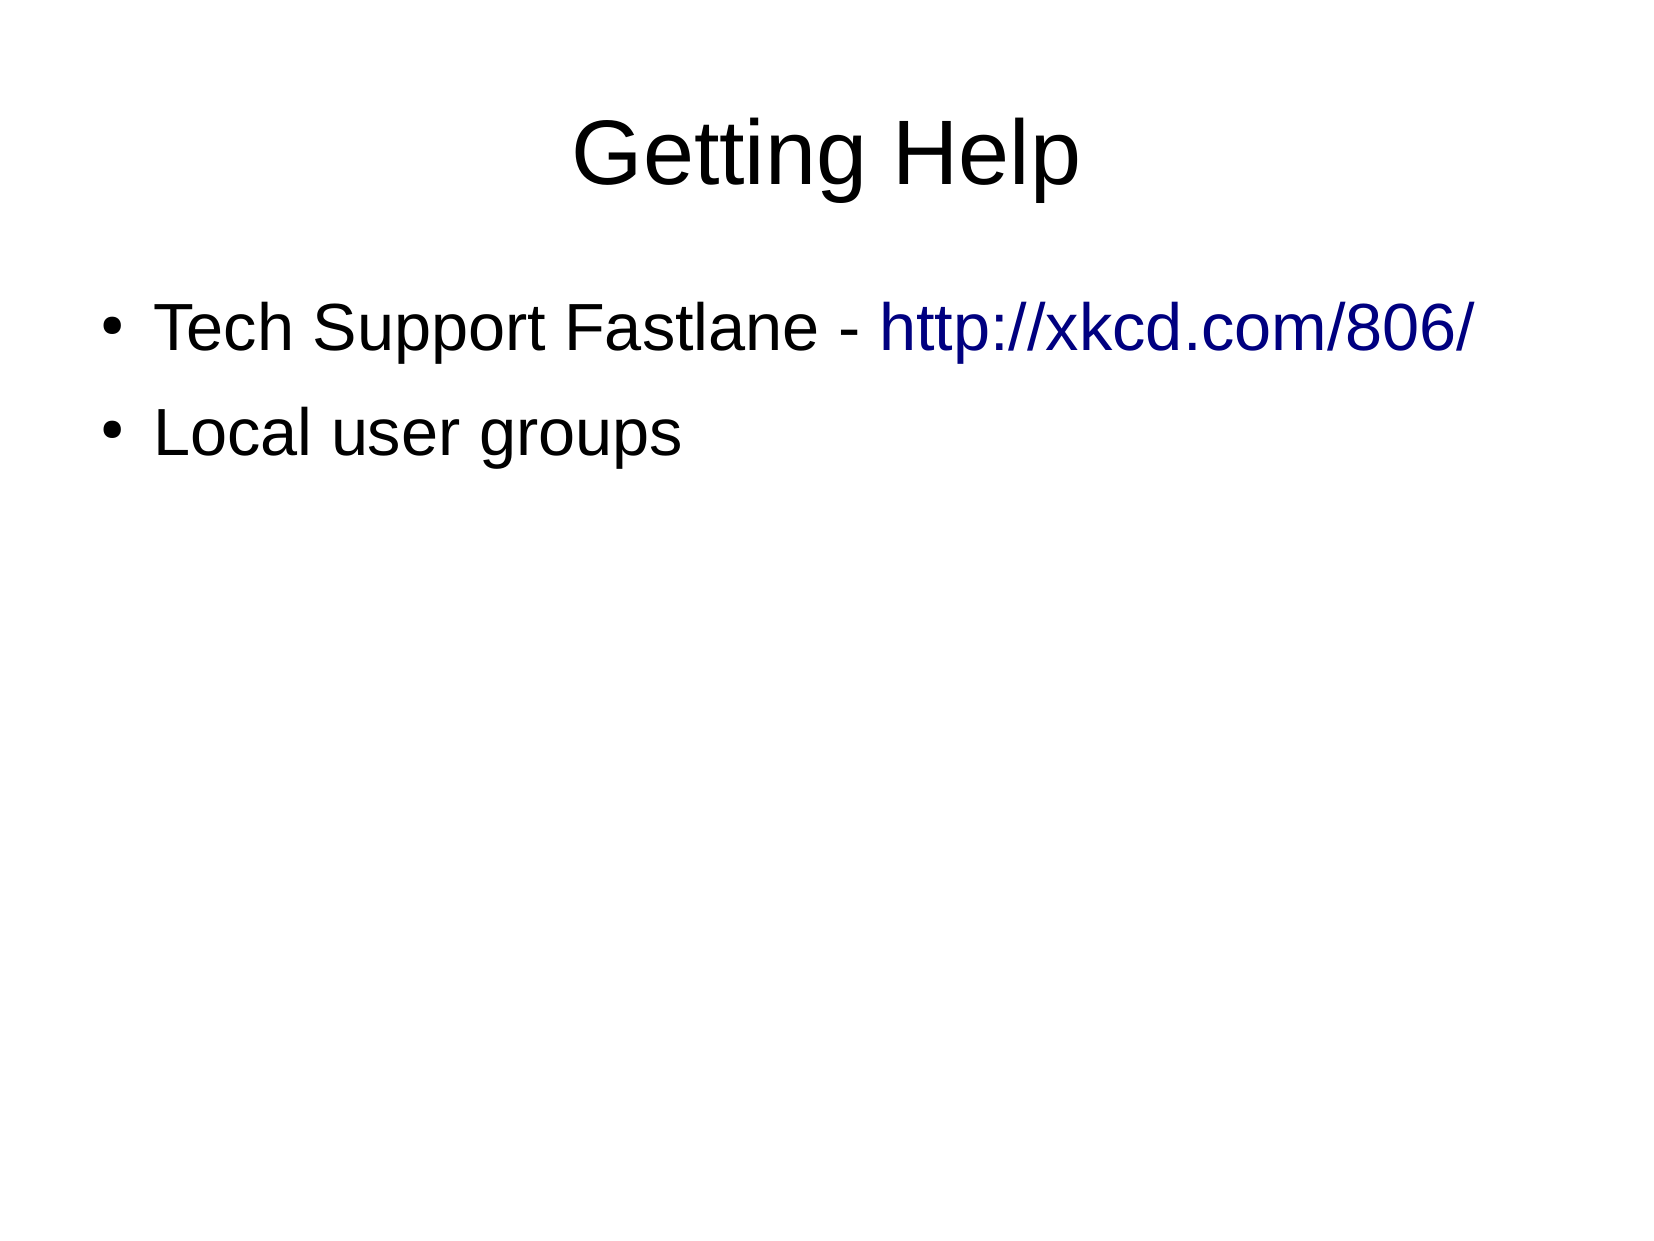

# Getting Help
Tech Support Fastlane - http://xkcd.com/806/
Local user groups